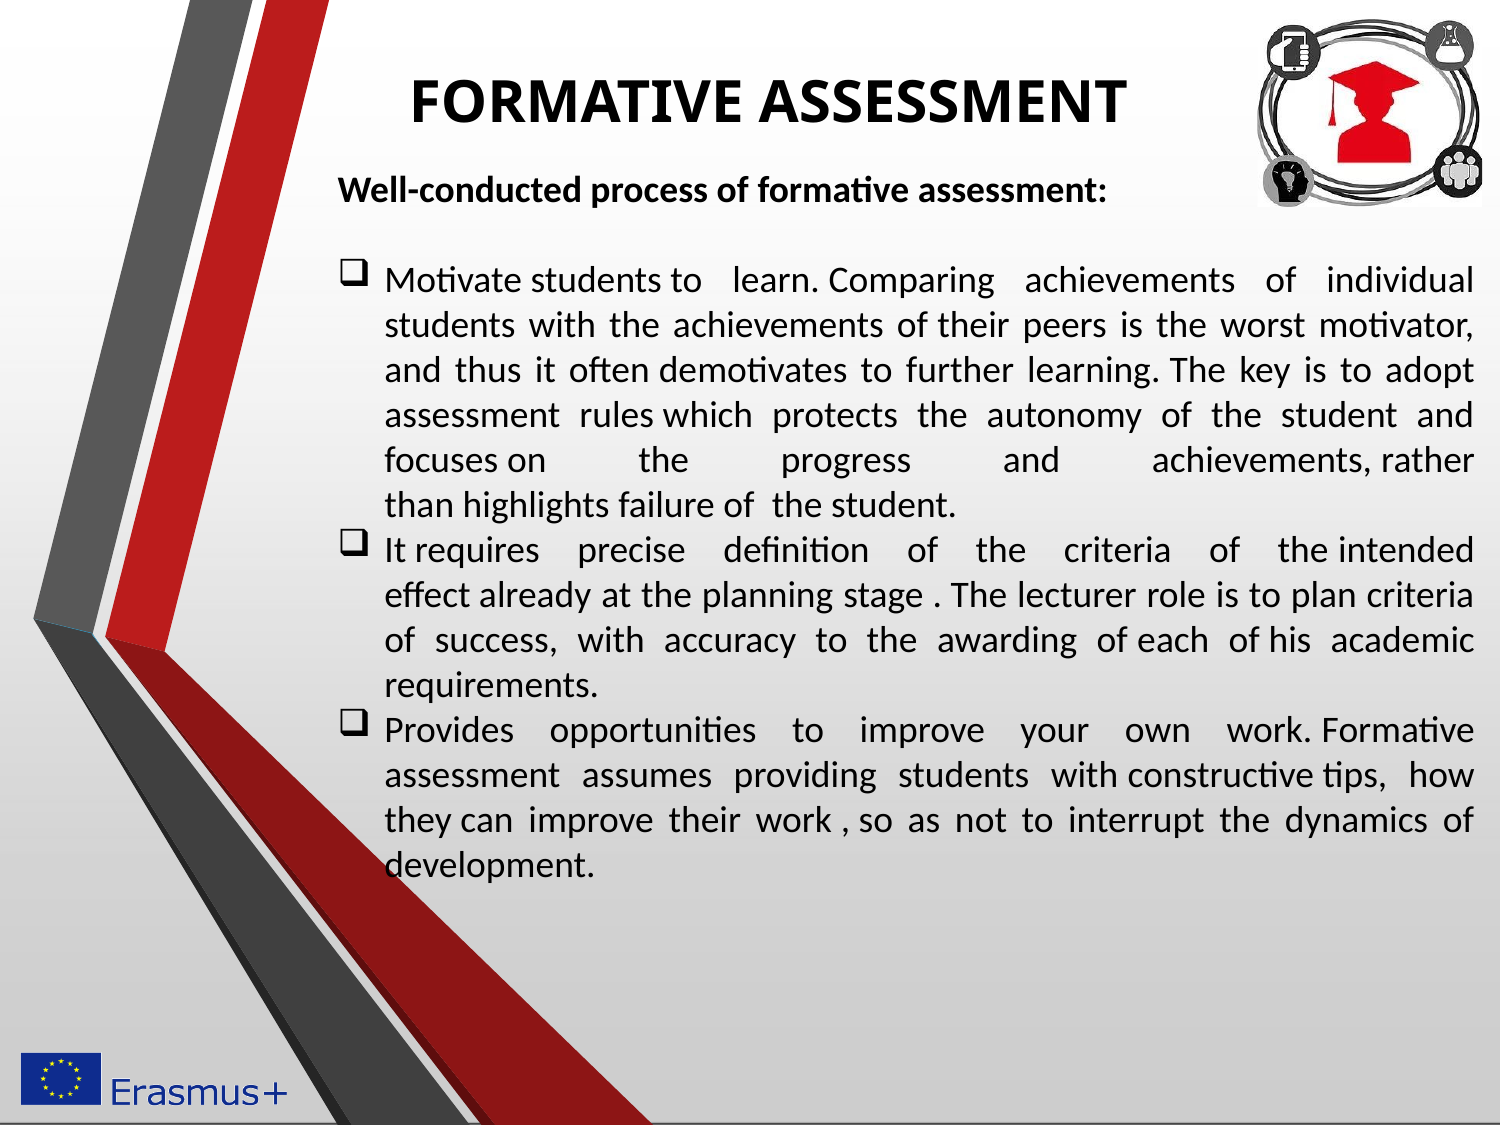

FORMATIVE ASSESSMENT
Well-conducted process of formative assessment:
Motivate students to learn. Comparing achievements of individual students with the achievements of their peers is the worst motivator, and thus it often demotivates to further learning. The key is to adopt assessment rules which protects the autonomy of the student and focuses on the progress and achievements, rather than highlights failure of  the student.
It requires precise definition of the criteria of the intended effect already at the planning stage . The lecturer role is to plan criteria of success, with accuracy to the awarding of each of his academic requirements.
Provides opportunities to improve your own work. Formative assessment assumes providing students with constructive tips, how they can improve their work , so as not to interrupt the dynamics of development.